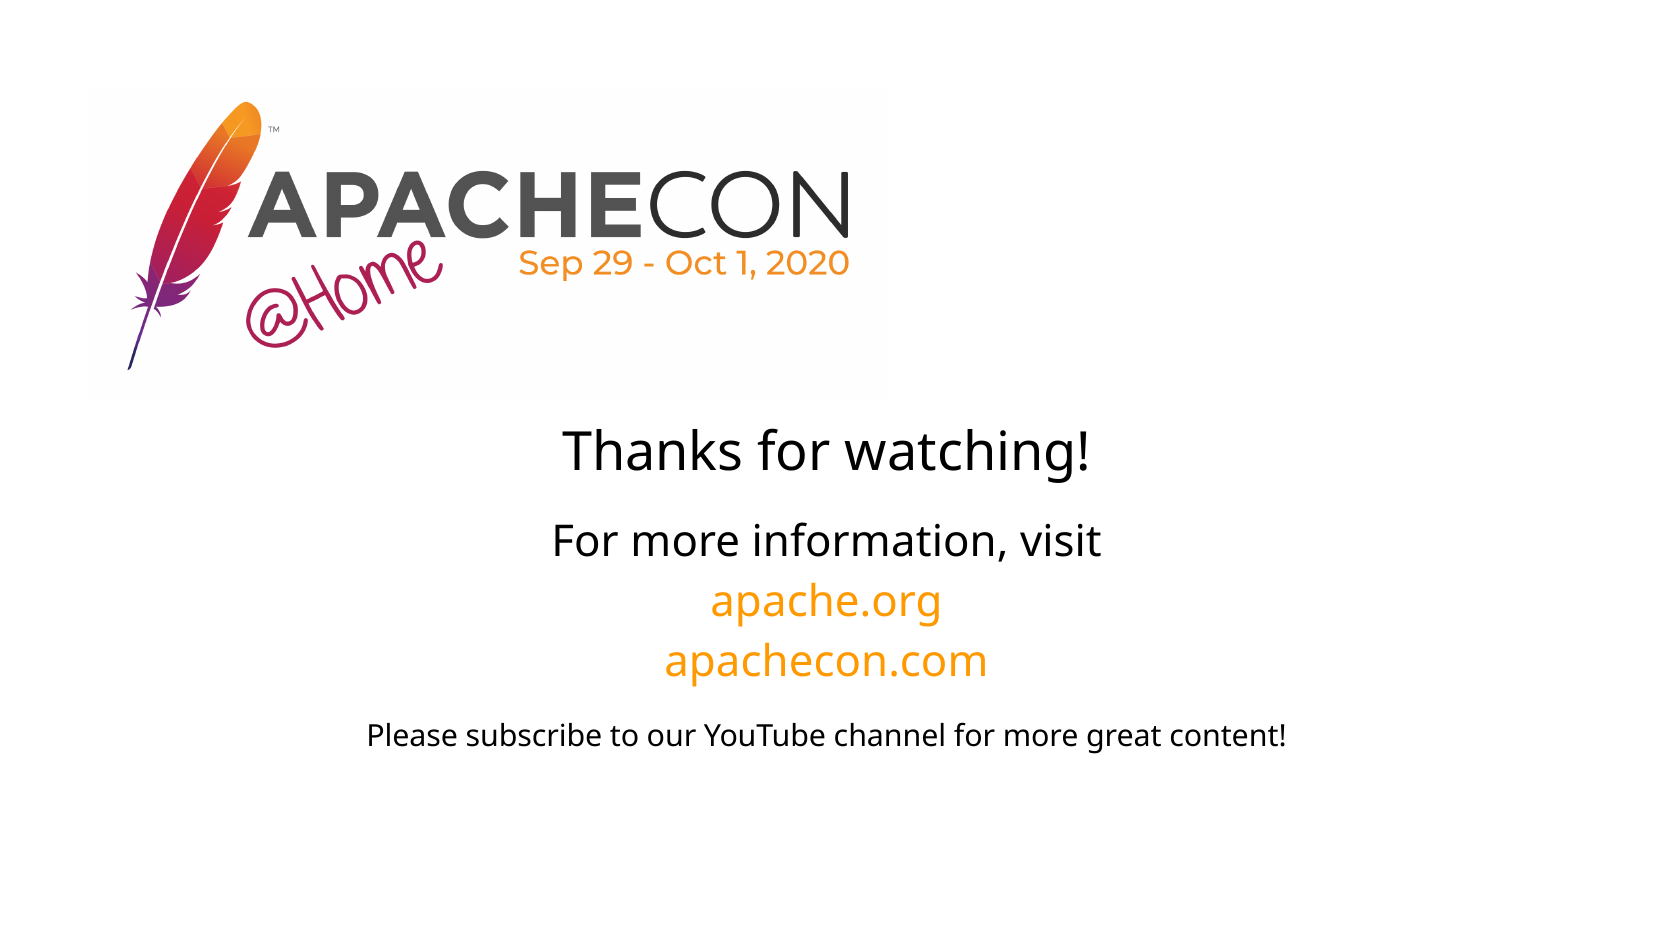

# Thanks for watching!
For more information, visit
apache.org
apachecon.com
Please subscribe to our YouTube channel for more great content!